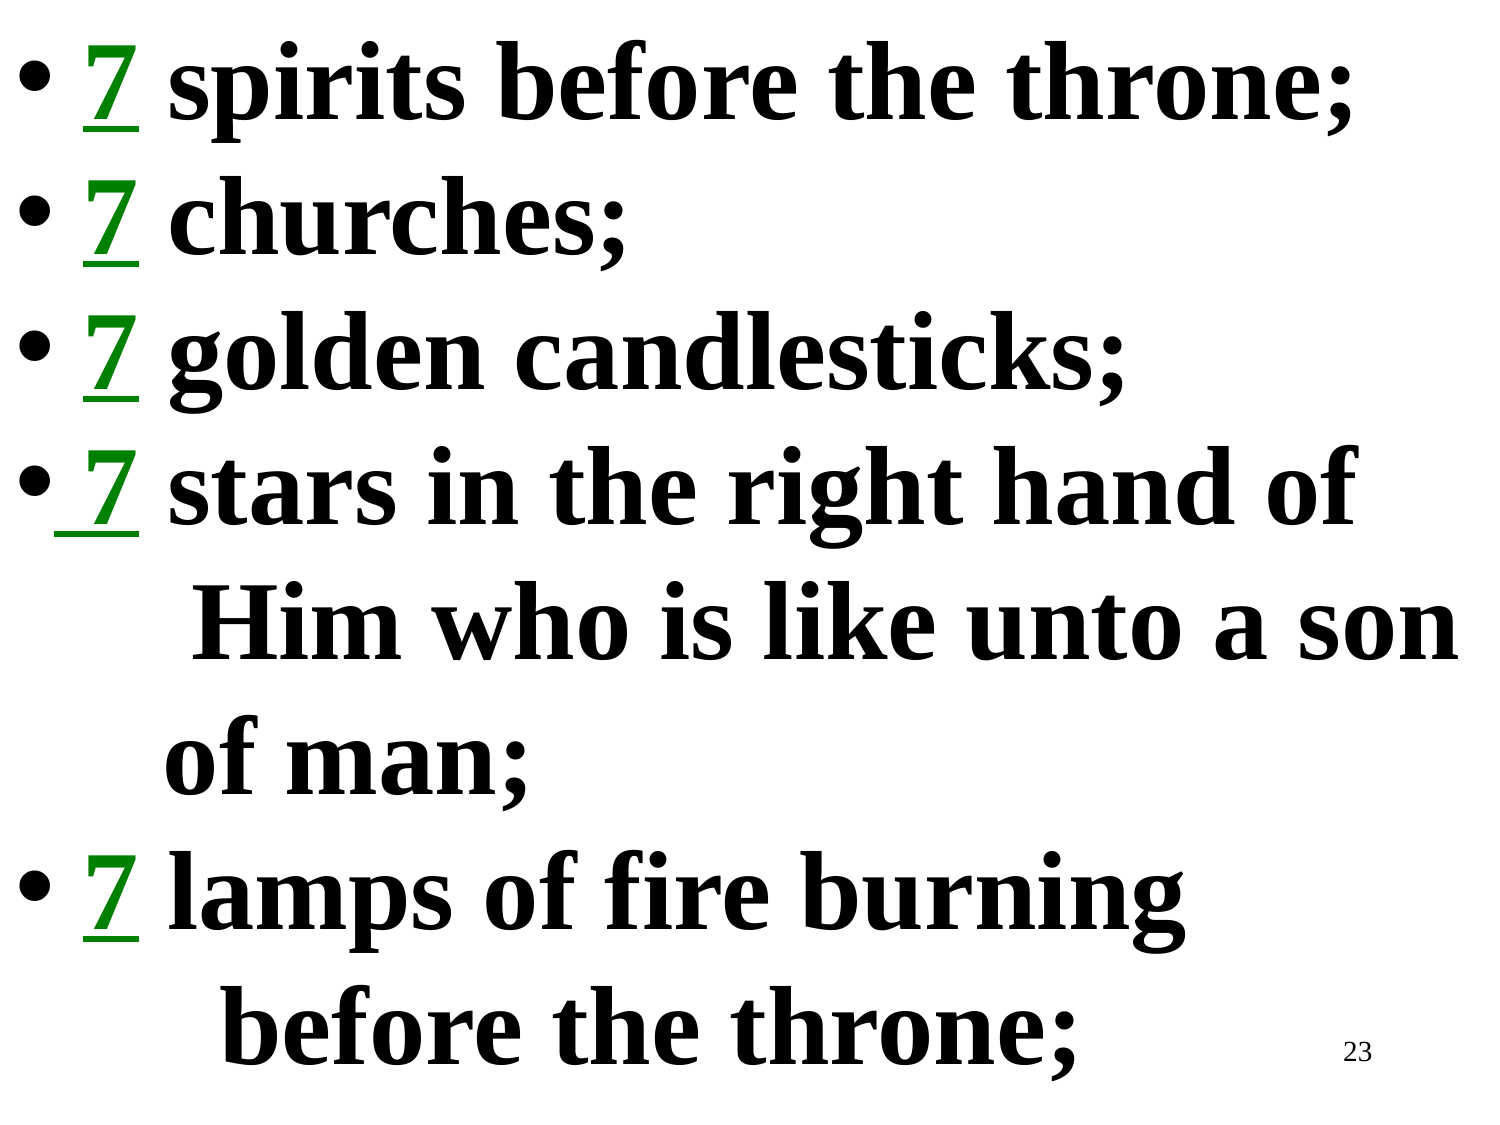

7 spirits before the throne;
 7 churches;
 7 golden candlesticks;
 7 stars in the right hand of
 Him who is like unto a son
 of man;
 7 lamps of fire burning
 before the throne;